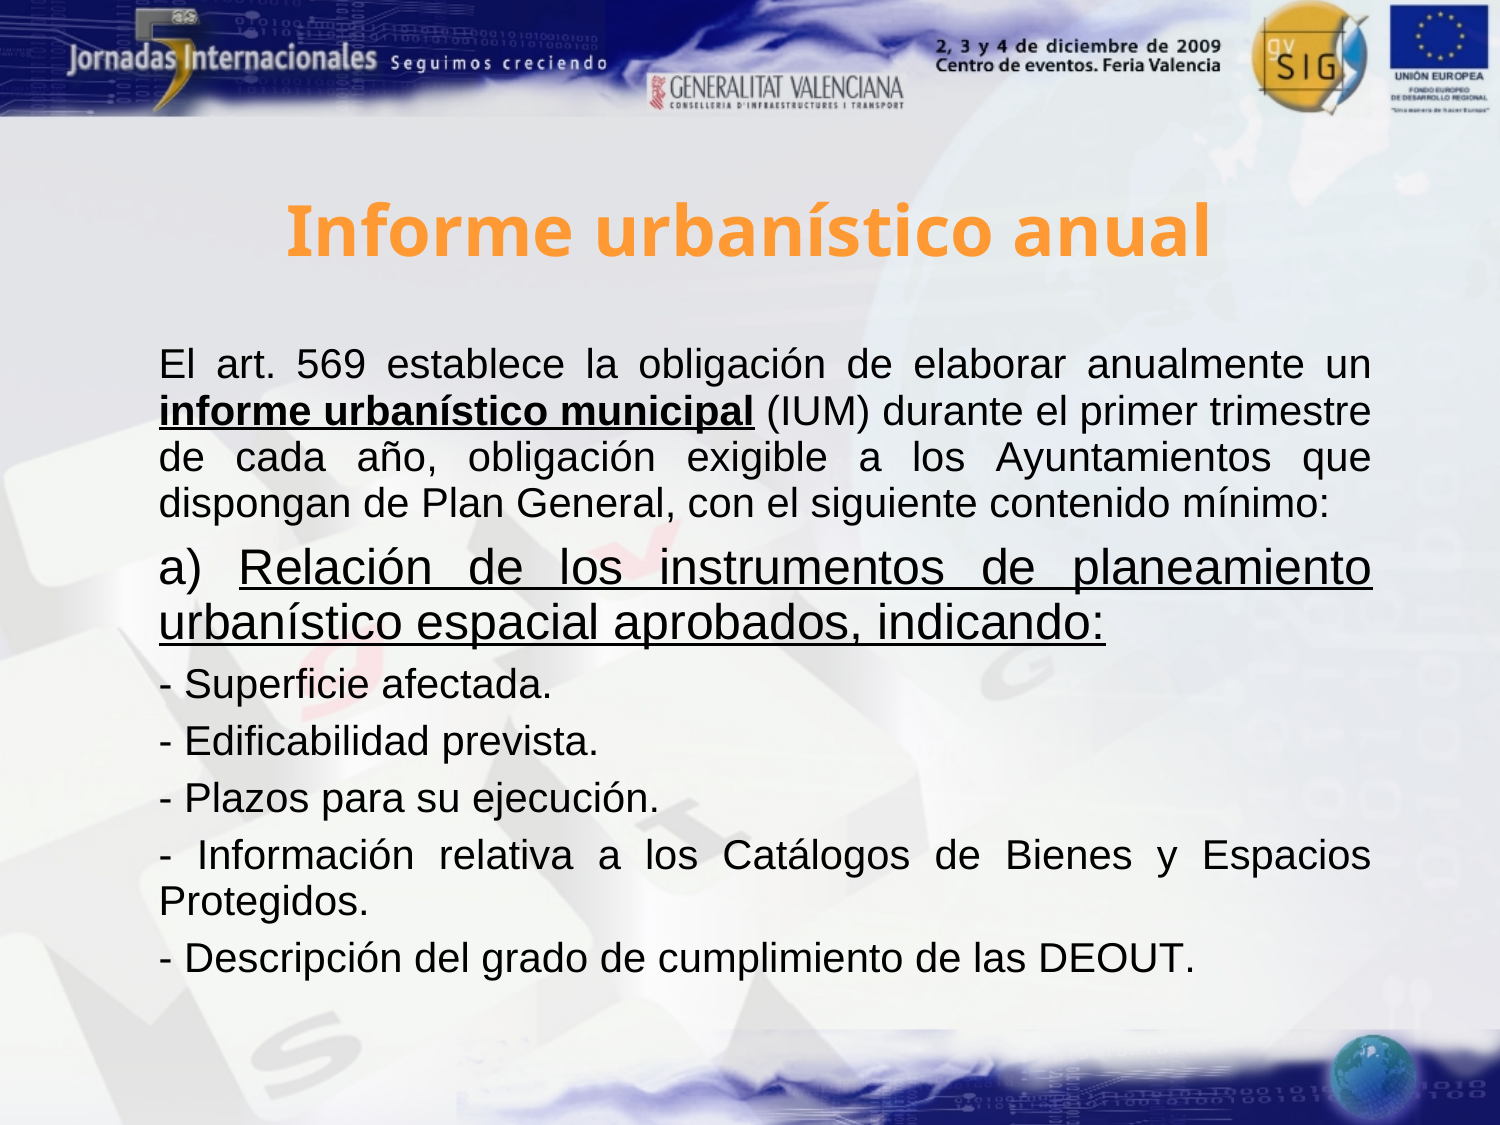

Informe urbanístico anual
# El art. 569 establece la obligación de elaborar anualmente un informe urbanístico municipal (IUM) durante el primer trimestre de cada año, obligación exigible a los Ayuntamientos que dispongan de Plan General, con el siguiente contenido mínimo:
	a) Relación de los instrumentos de planeamiento urbanístico espacial aprobados, indicando:
	- Superficie afectada.
	- Edificabilidad prevista.
	- Plazos para su ejecución.
	- Información relativa a los Catálogos de Bienes y Espacios Protegidos.
	- Descripción del grado de cumplimiento de las DEOUT.